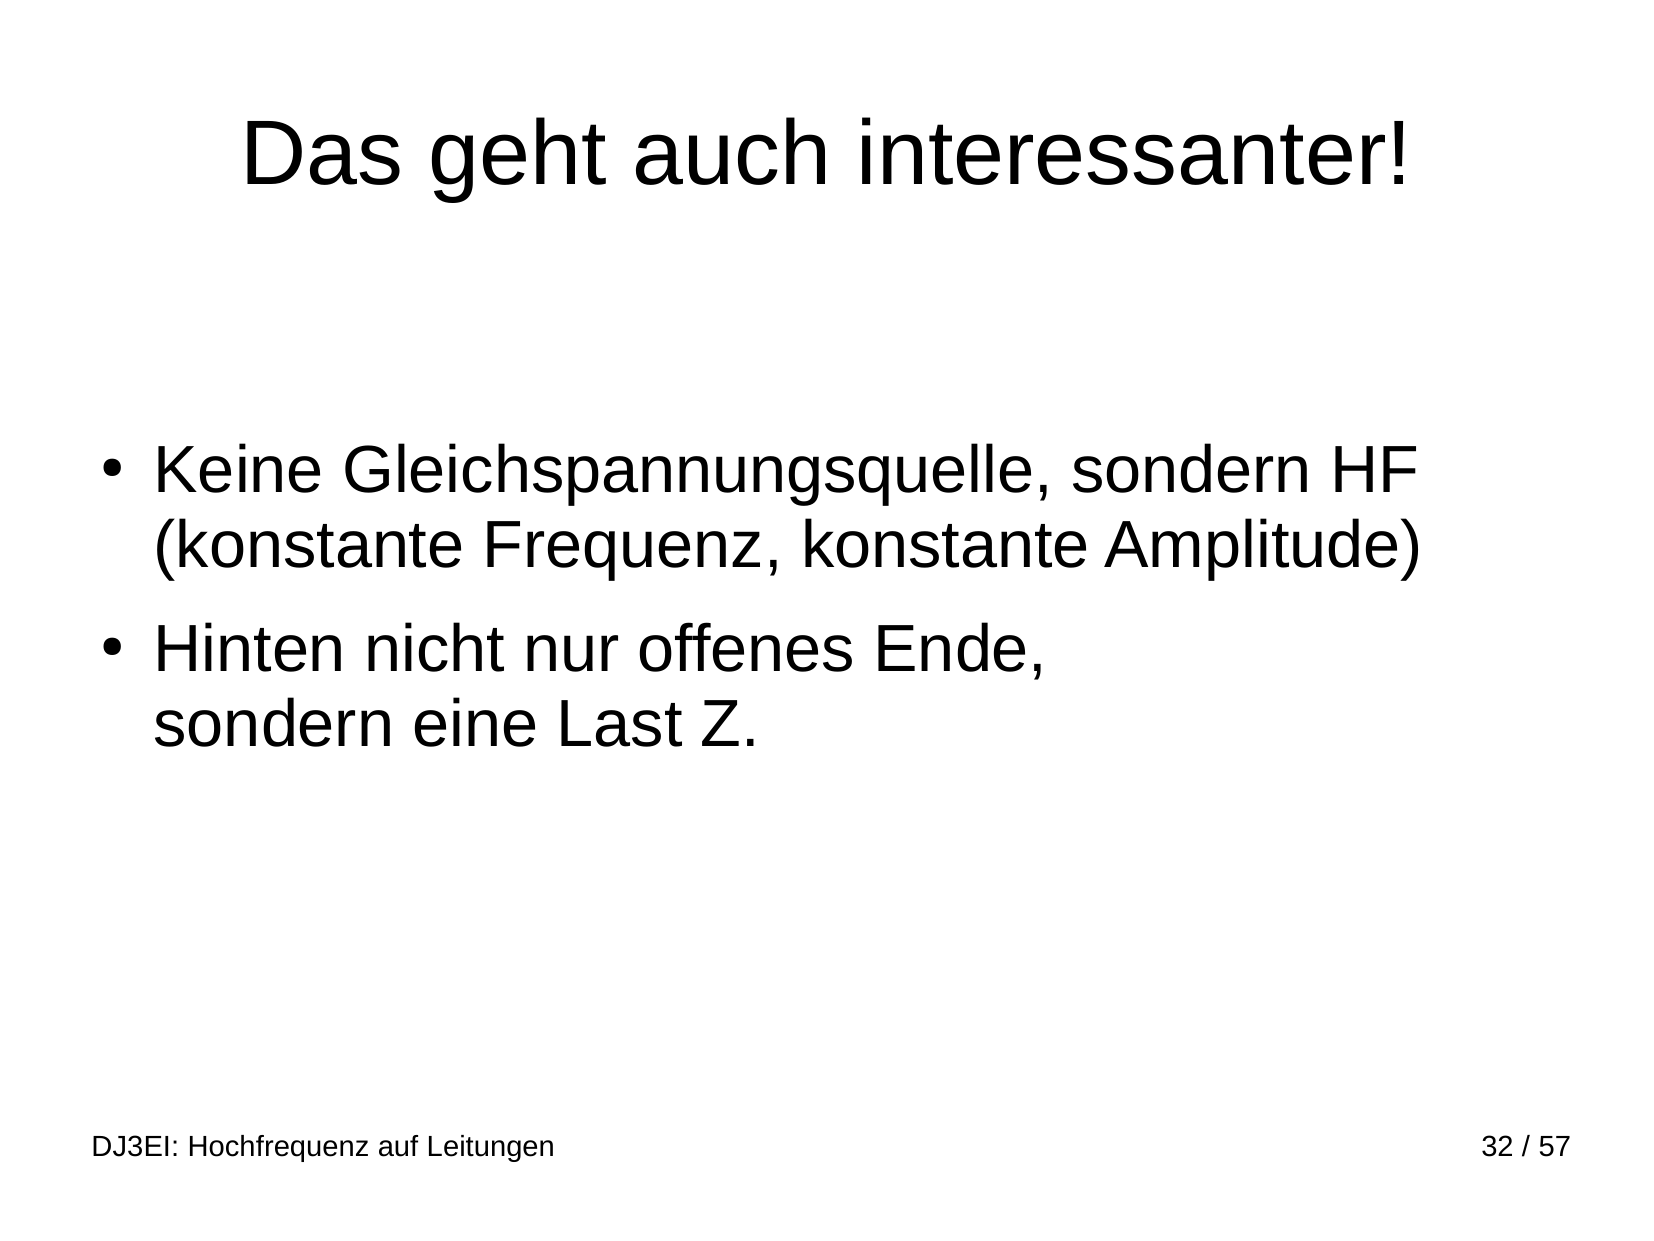

# Das geht auch interessanter!
Keine Gleichspannungsquelle, sondern HF
(konstante Frequenz, konstante Amplitude)
Hinten nicht nur offenes Ende,
sondern eine Last Z.